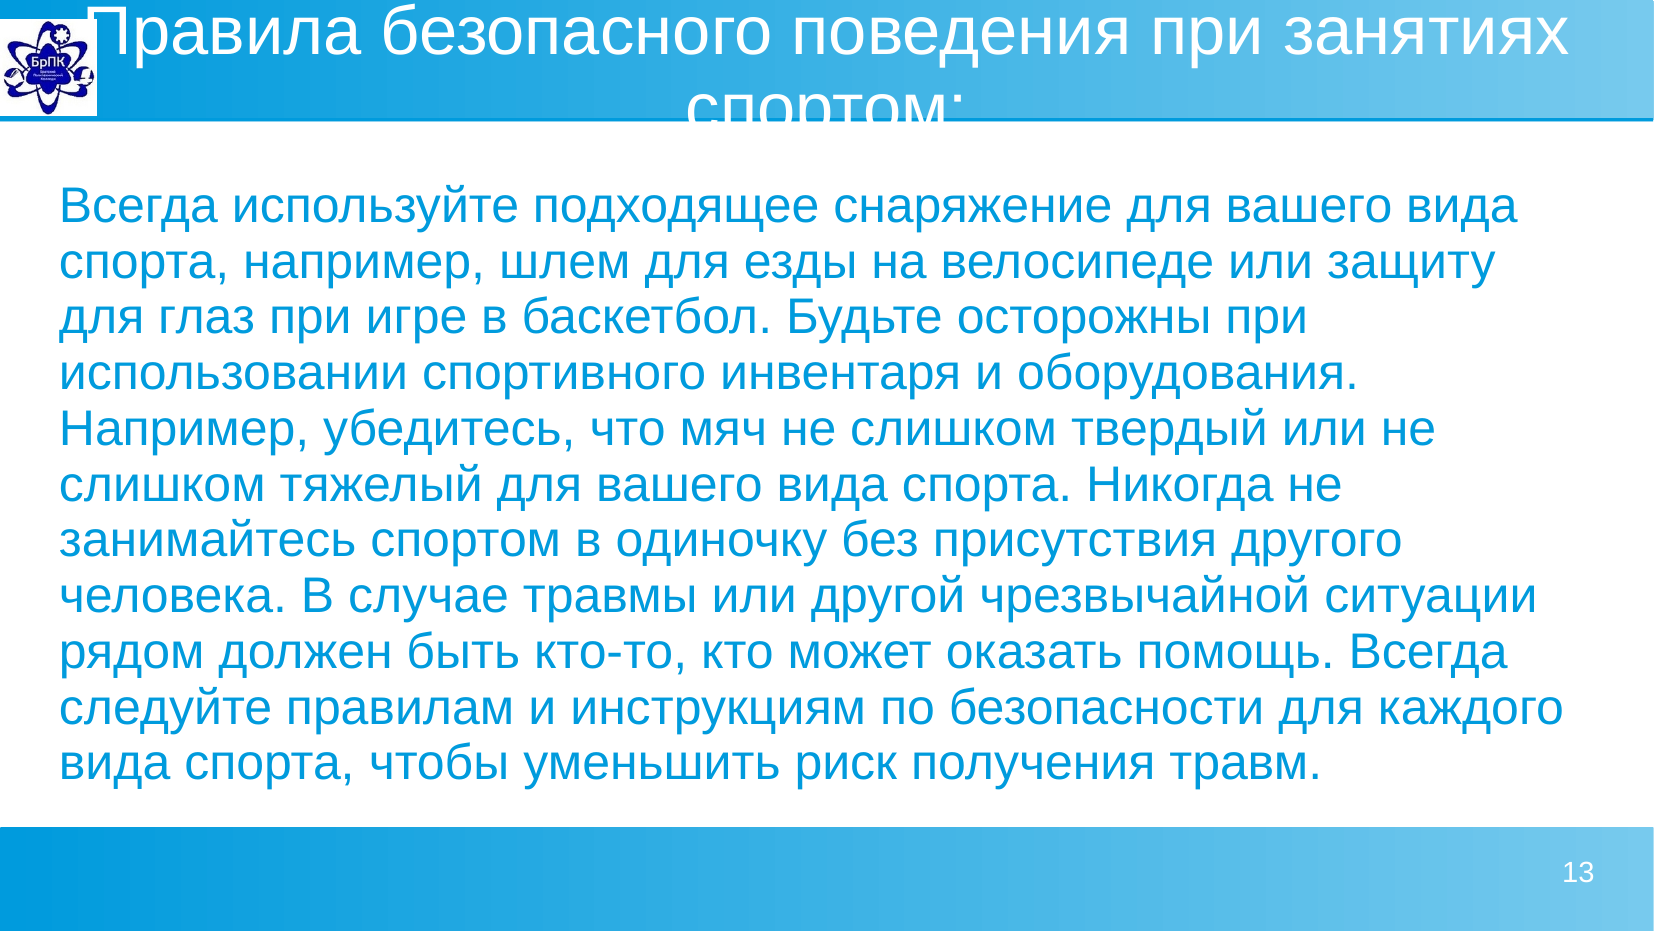

# Правила безопасного поведения при занятиях спортом:
Всегда используйте подходящее снаряжение для вашего вида спорта, например, шлем для езды на велосипеде или защиту для глаз при игре в баскетбол. Будьте осторожны при использовании спортивного инвентаря и оборудования. Например, убедитесь, что мяч не слишком твердый или не слишком тяжелый для вашего вида спорта. Никогда не занимайтесь спортом в одиночку без присутствия другого человека. В случае травмы или другой чрезвычайной ситуации рядом должен быть кто-то, кто может оказать помощь. Всегда следуйте правилам и инструкциям по безопасности для каждого вида спорта, чтобы уменьшить риск получения травм.
13